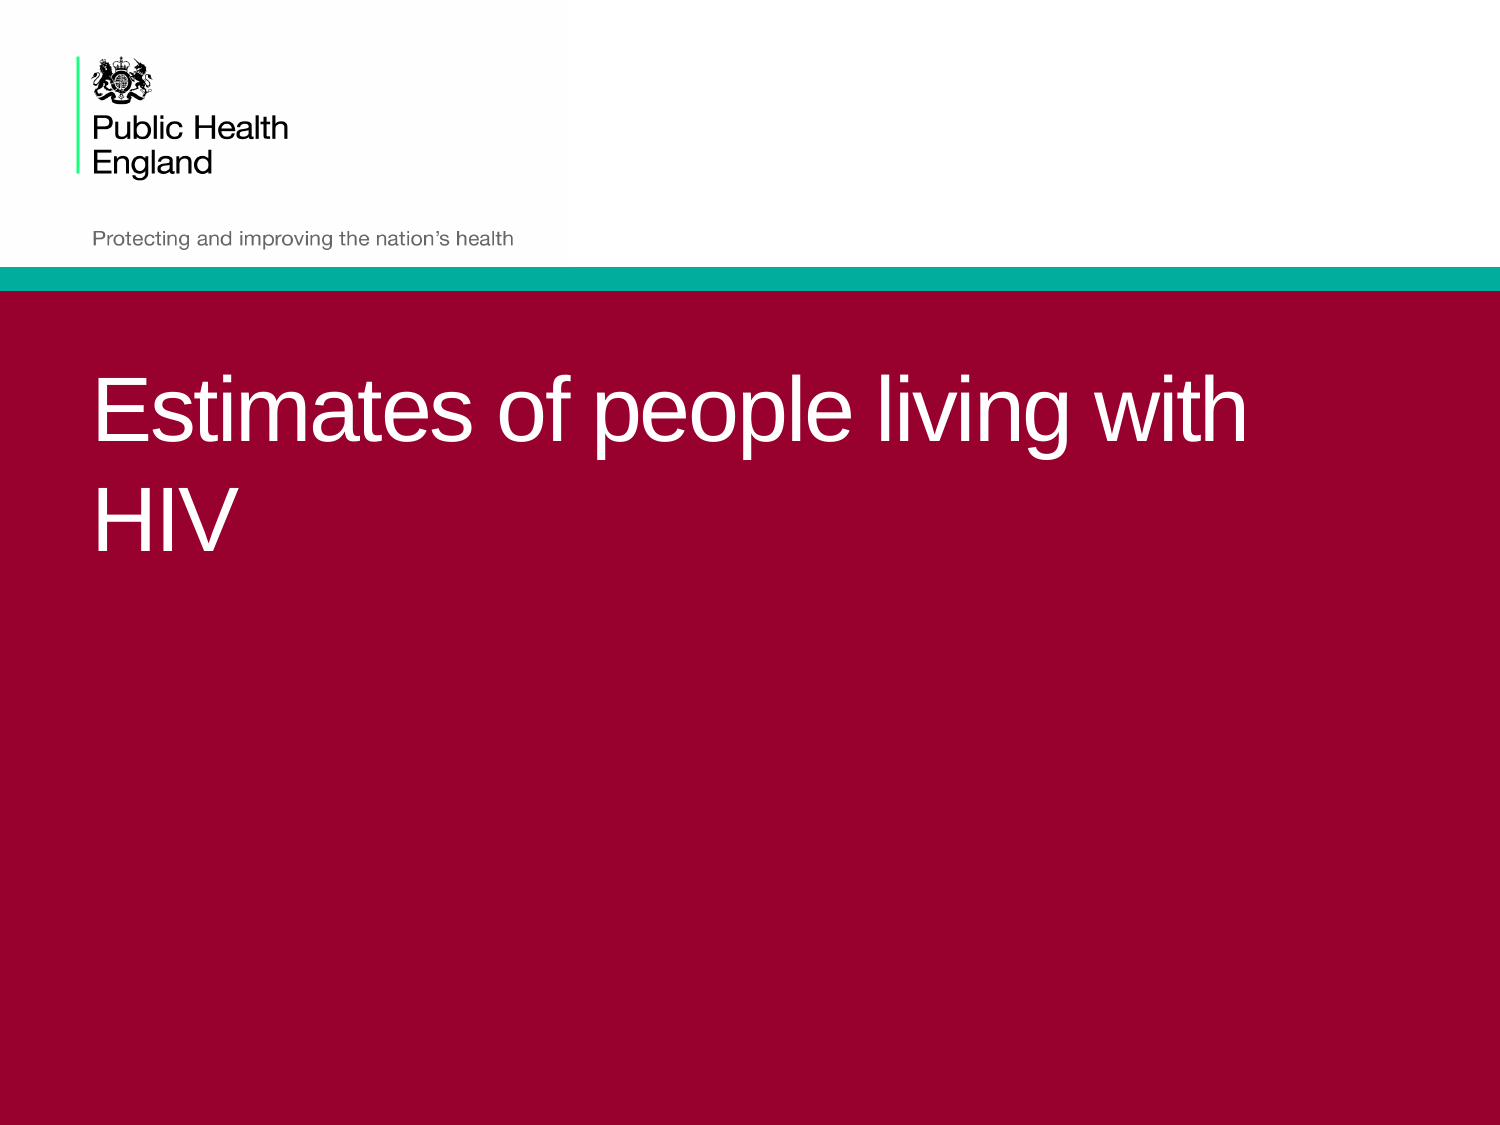

# Estimates of people living with HIV